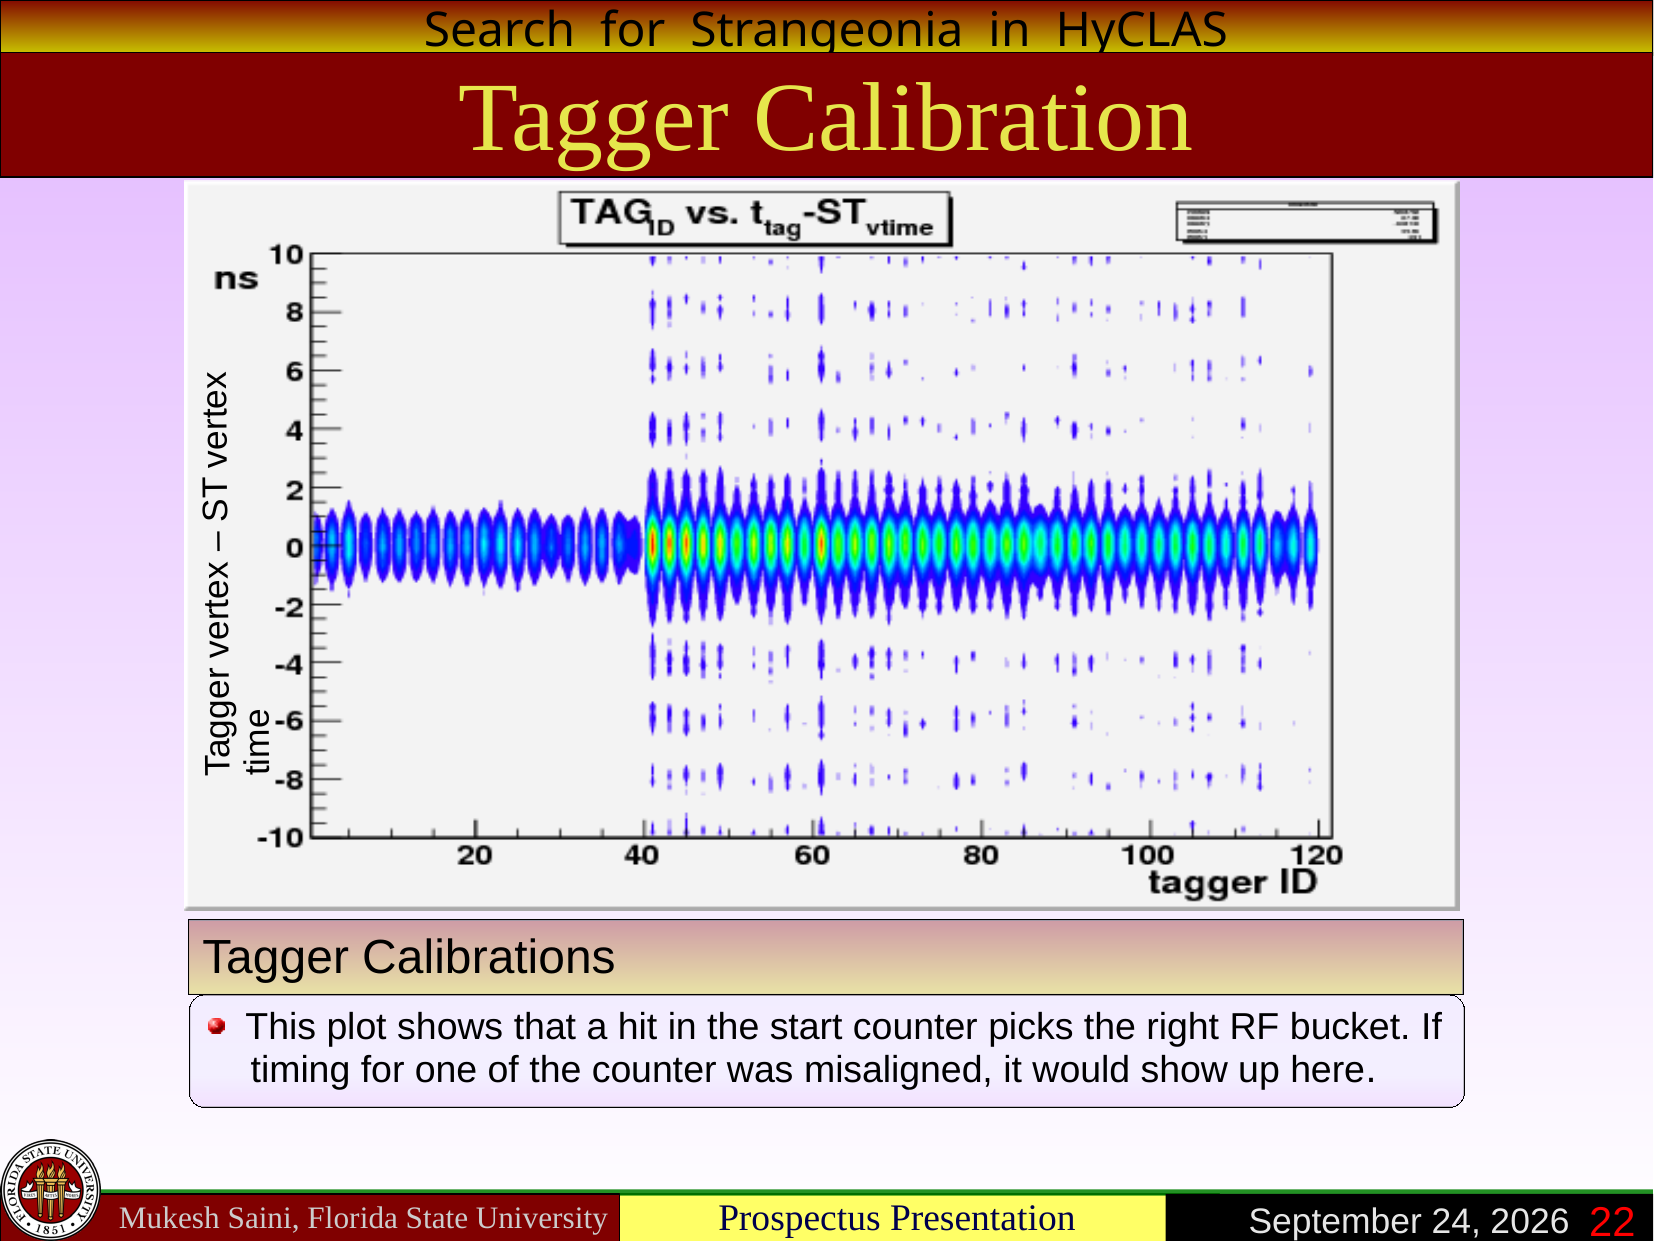

Tagger Calibration
Tagger Calibrations
 This plot shows that a hit in the start counter picks the right RF bucket. If
 timing for one of the counter was misaligned, it would show up here.
Tagger vertex – ST vertex time